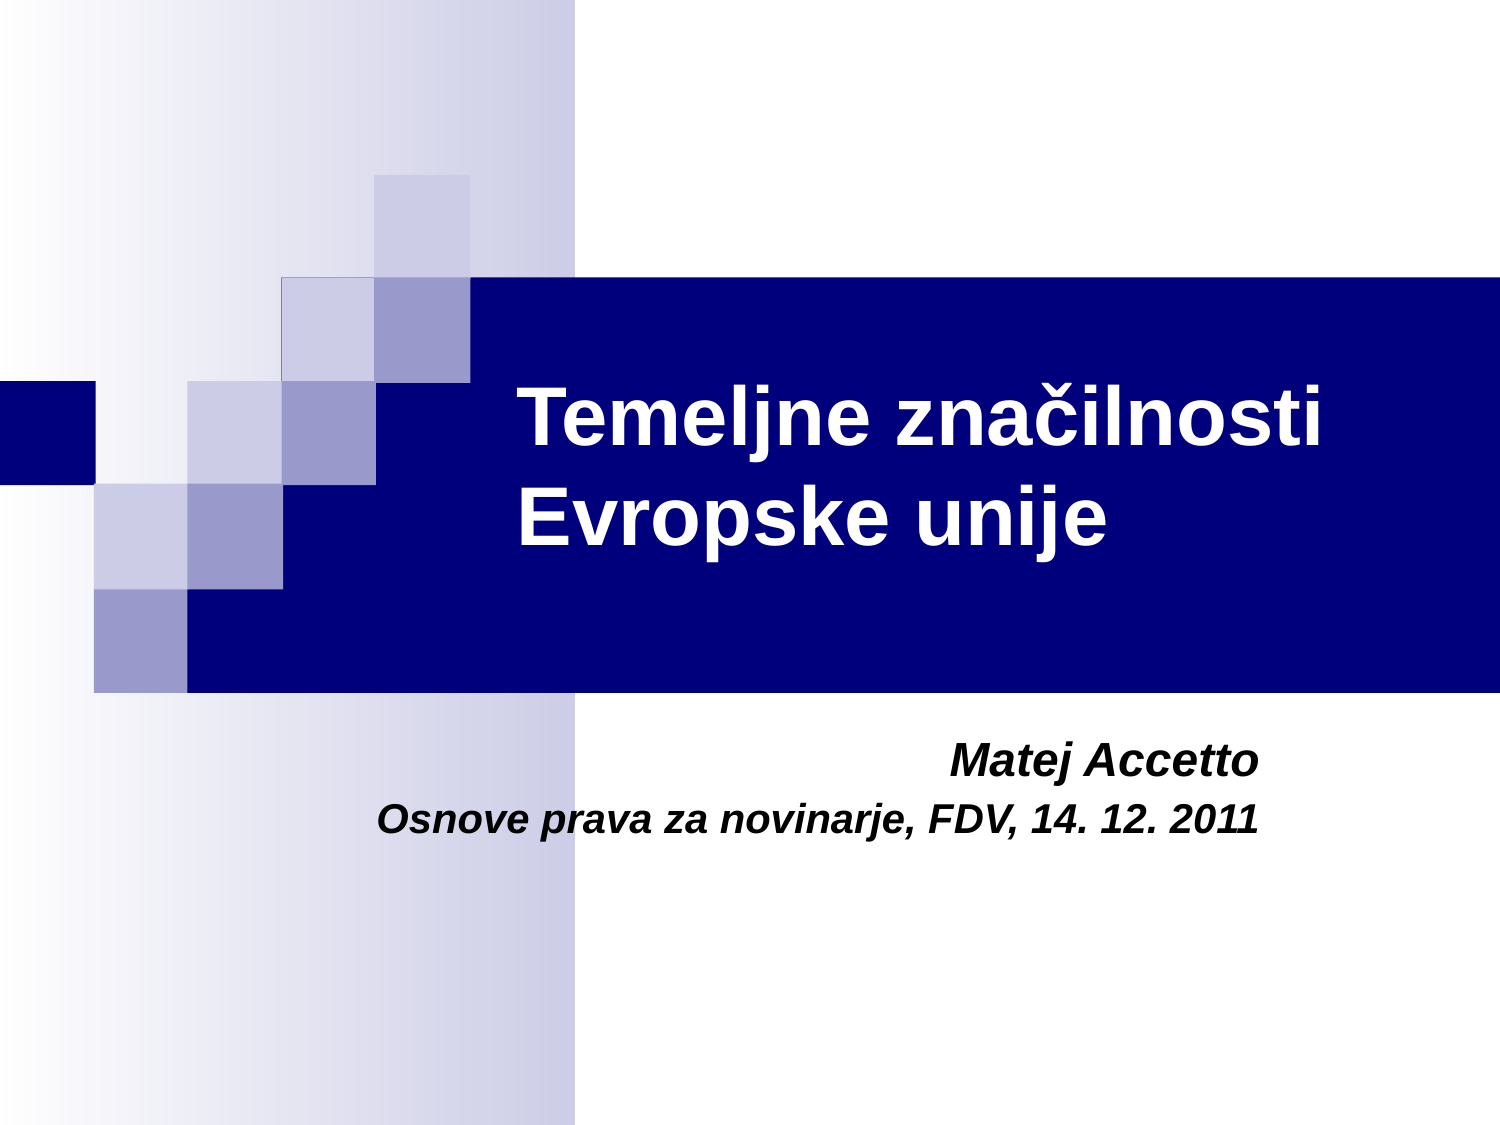

# Temeljne značilnosti Evropske unije
Matej Accetto
Osnove prava za novinarje, FDV, 14. 12. 2011